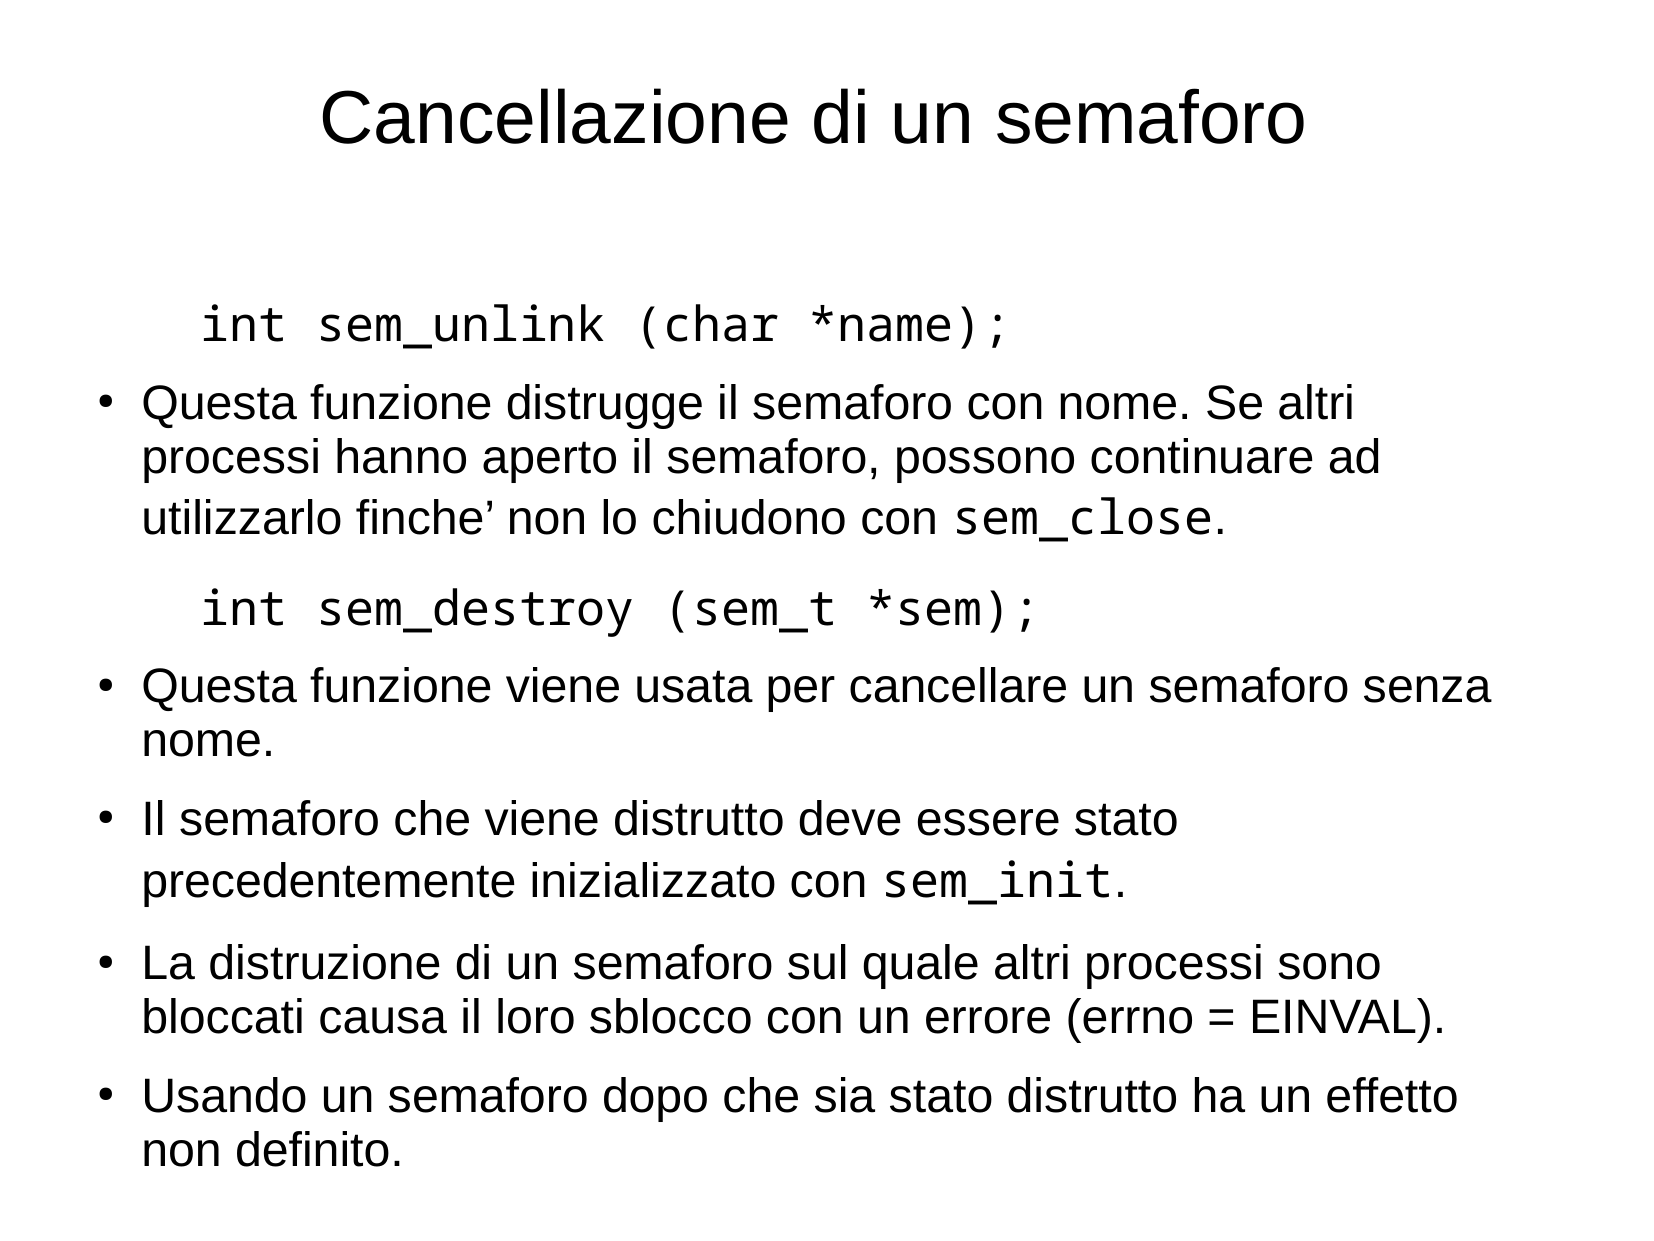

# Cancellazione di un semaforo
int sem_unlink (char *name);
Questa funzione distrugge il semaforo con nome. Se altri processi hanno aperto il semaforo, possono continuare ad utilizzarlo finche’ non lo chiudono con sem_close.
int sem_destroy (sem_t *sem);
Questa funzione viene usata per cancellare un semaforo senza nome.
Il semaforo che viene distrutto deve essere stato precedentemente inizializzato con sem_init.
La distruzione di un semaforo sul quale altri processi sono bloccati causa il loro sblocco con un errore (errno = EINVAL).
Usando un semaforo dopo che sia stato distrutto ha un effetto non definito.